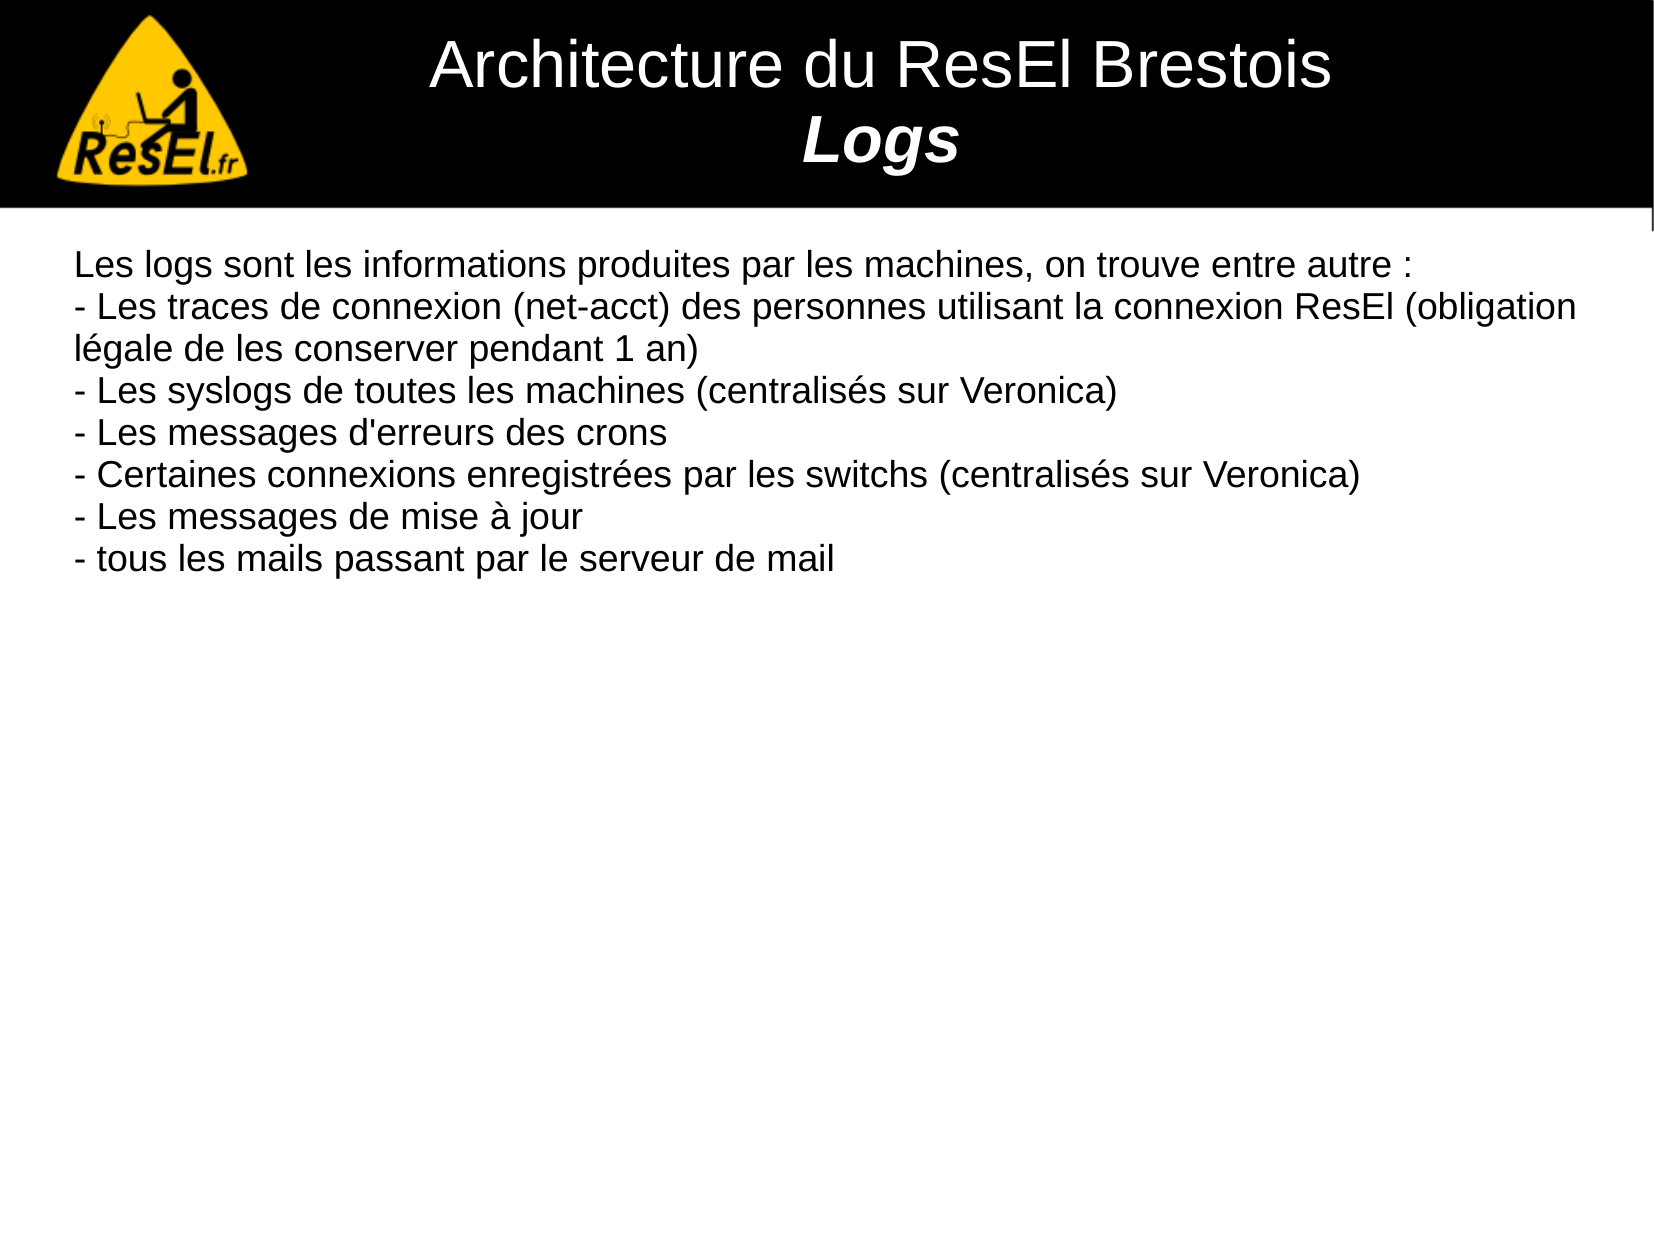

# Architecture du ResEl Brestois Logs
Les logs sont les informations produites par les machines, on trouve entre autre :
- Les traces de connexion (net-acct) des personnes utilisant la connexion ResEl (obligation légale de les conserver pendant 1 an)
- Les syslogs de toutes les machines (centralisés sur Veronica)
- Les messages d'erreurs des crons
- Certaines connexions enregistrées par les switchs (centralisés sur Veronica)
- Les messages de mise à jour
- tous les mails passant par le serveur de mail